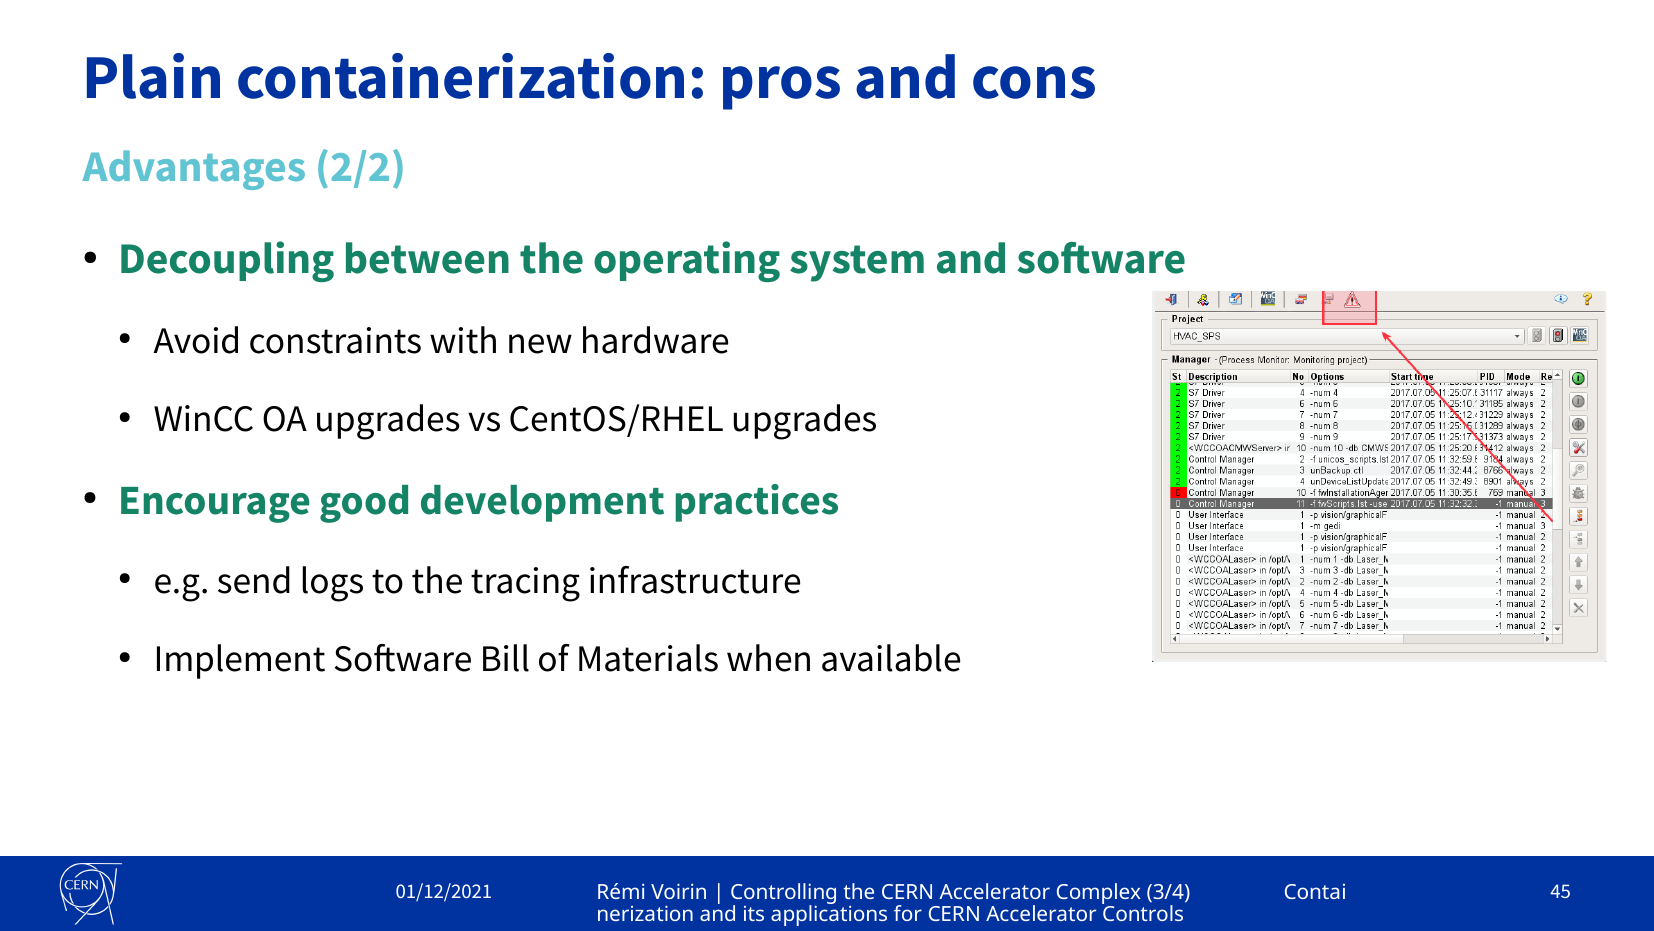

# Plain containerization: pros and cons
Advantages (2/2)
Decoupling between the operating system and software
Avoid constraints with new hardware
WinCC OA upgrades vs CentOS/RHEL upgrades
Encourage good development practices
e.g. send logs to the tracing infrastructure
Implement Software Bill of Materials when available
01/12/2021
Rémi Voirin | Controlling the CERN Accelerator Complex (3/4) Containerization and its applications for CERN Accelerator Controls
45